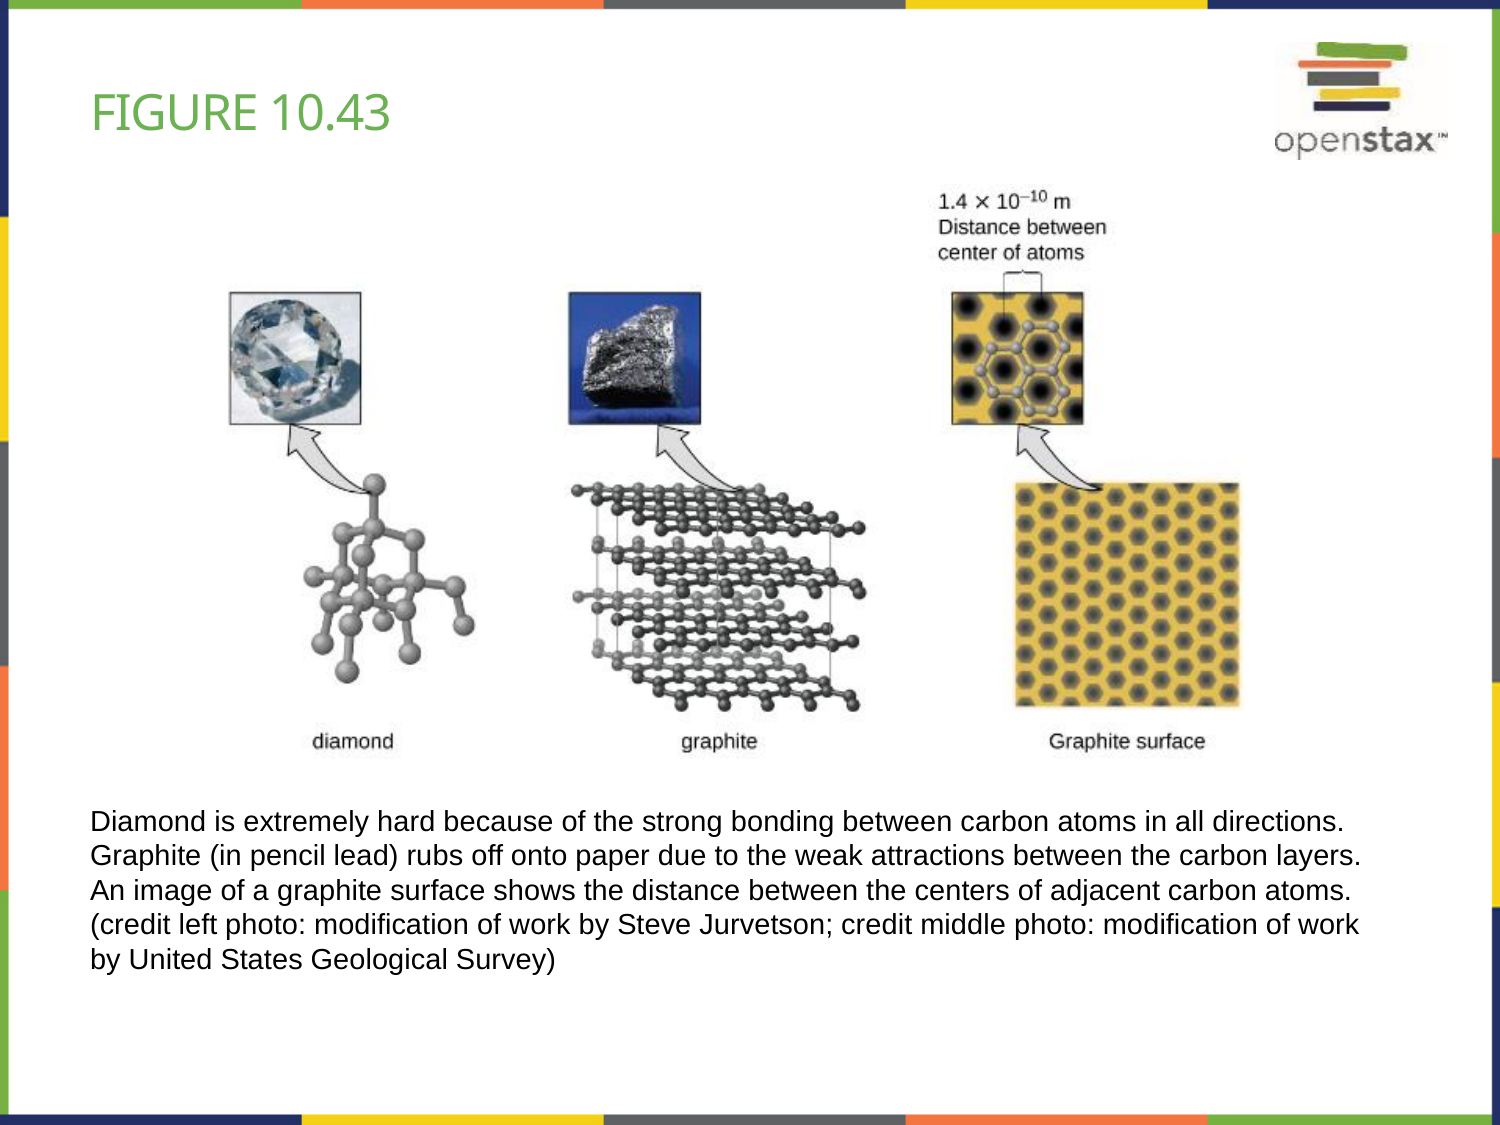

# Figure 10.43
Diamond is extremely hard because of the strong bonding between carbon atoms in all directions. Graphite (in pencil lead) rubs off onto paper due to the weak attractions between the carbon layers. An image of a graphite surface shows the distance between the centers of adjacent carbon atoms. (credit left photo: modification of work by Steve Jurvetson; credit middle photo: modification of work by United States Geological Survey)